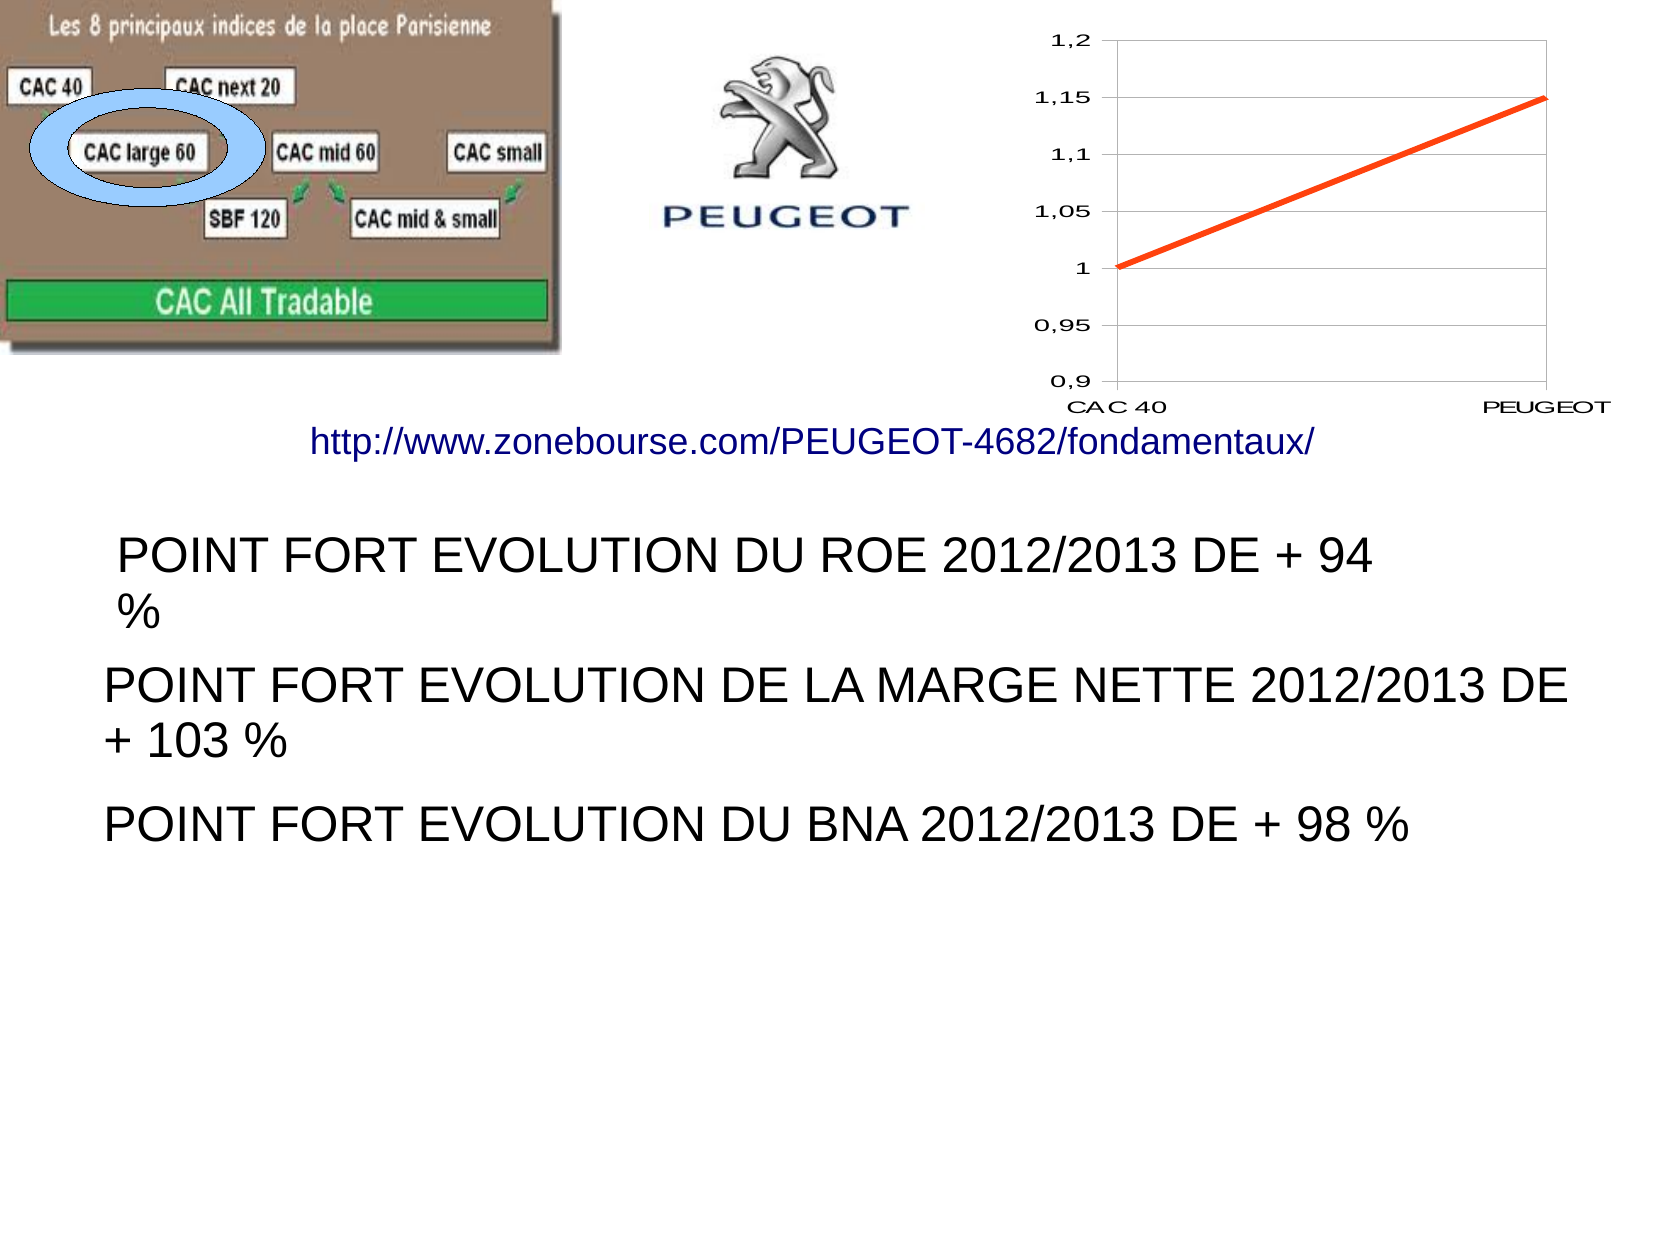

http://www.zonebourse.com/PEUGEOT-4682/fondamentaux/
POINT FORT EVOLUTION DU ROE 2012/2013 DE + 94 %
POINT FORT EVOLUTION DE LA MARGE NETTE 2012/2013 DE
+ 103 %
POINT FORT EVOLUTION DU BNA 2012/2013 DE + 98 %